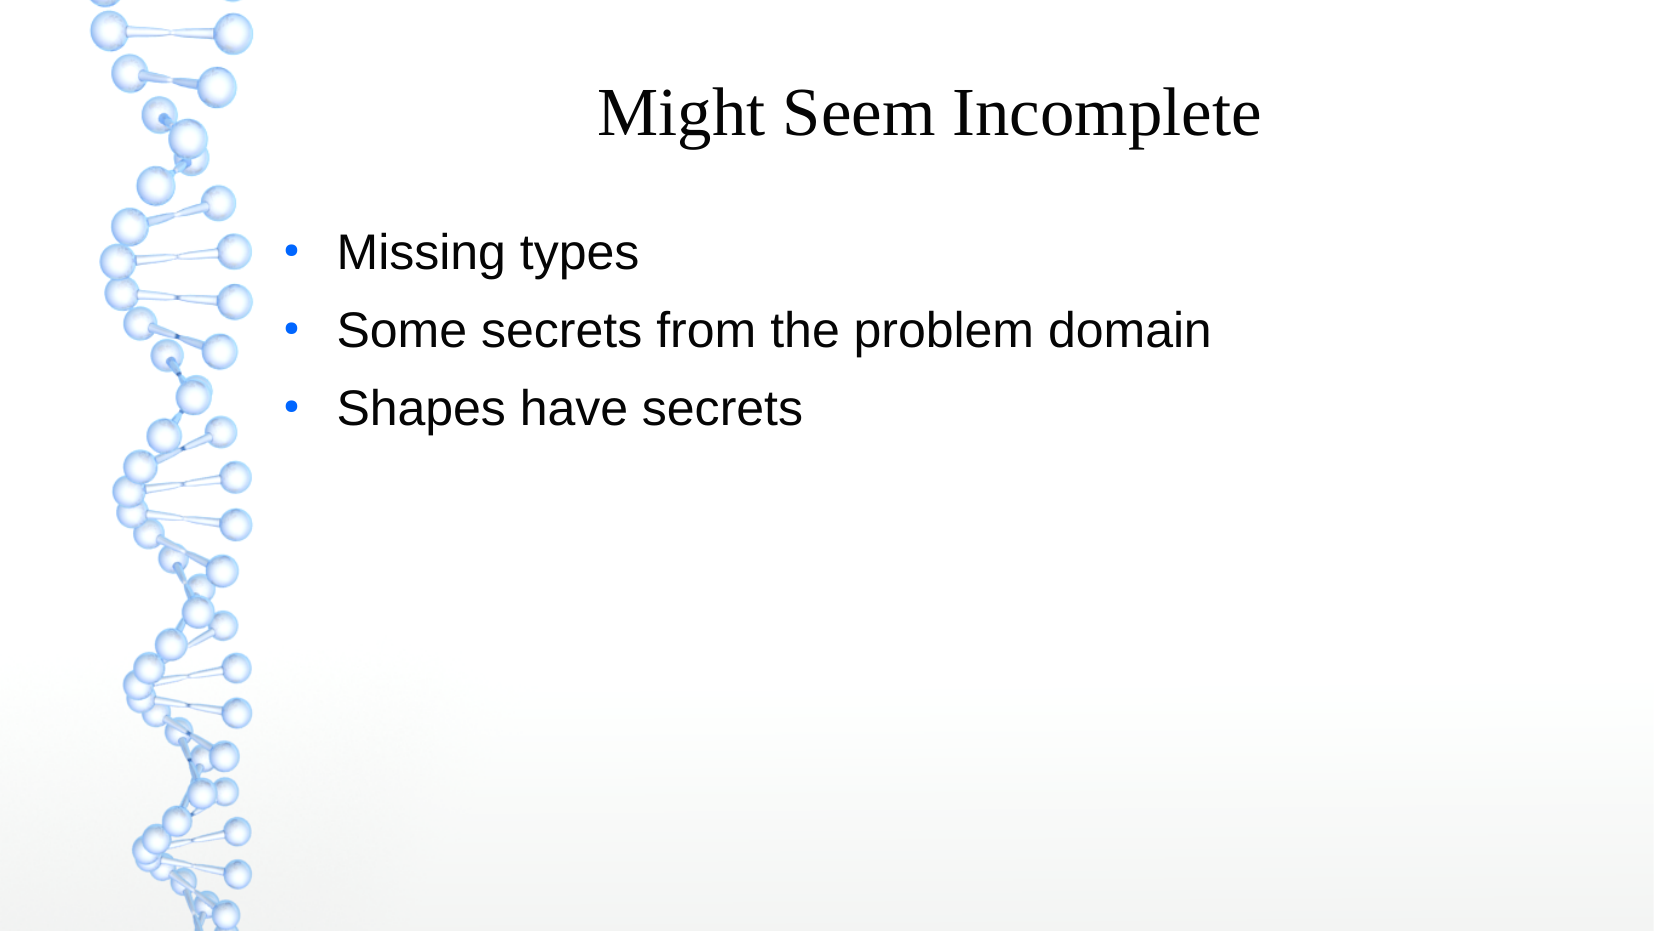

# Might Seem Incomplete
Missing types
Some secrets from the problem domain
Shapes have secrets